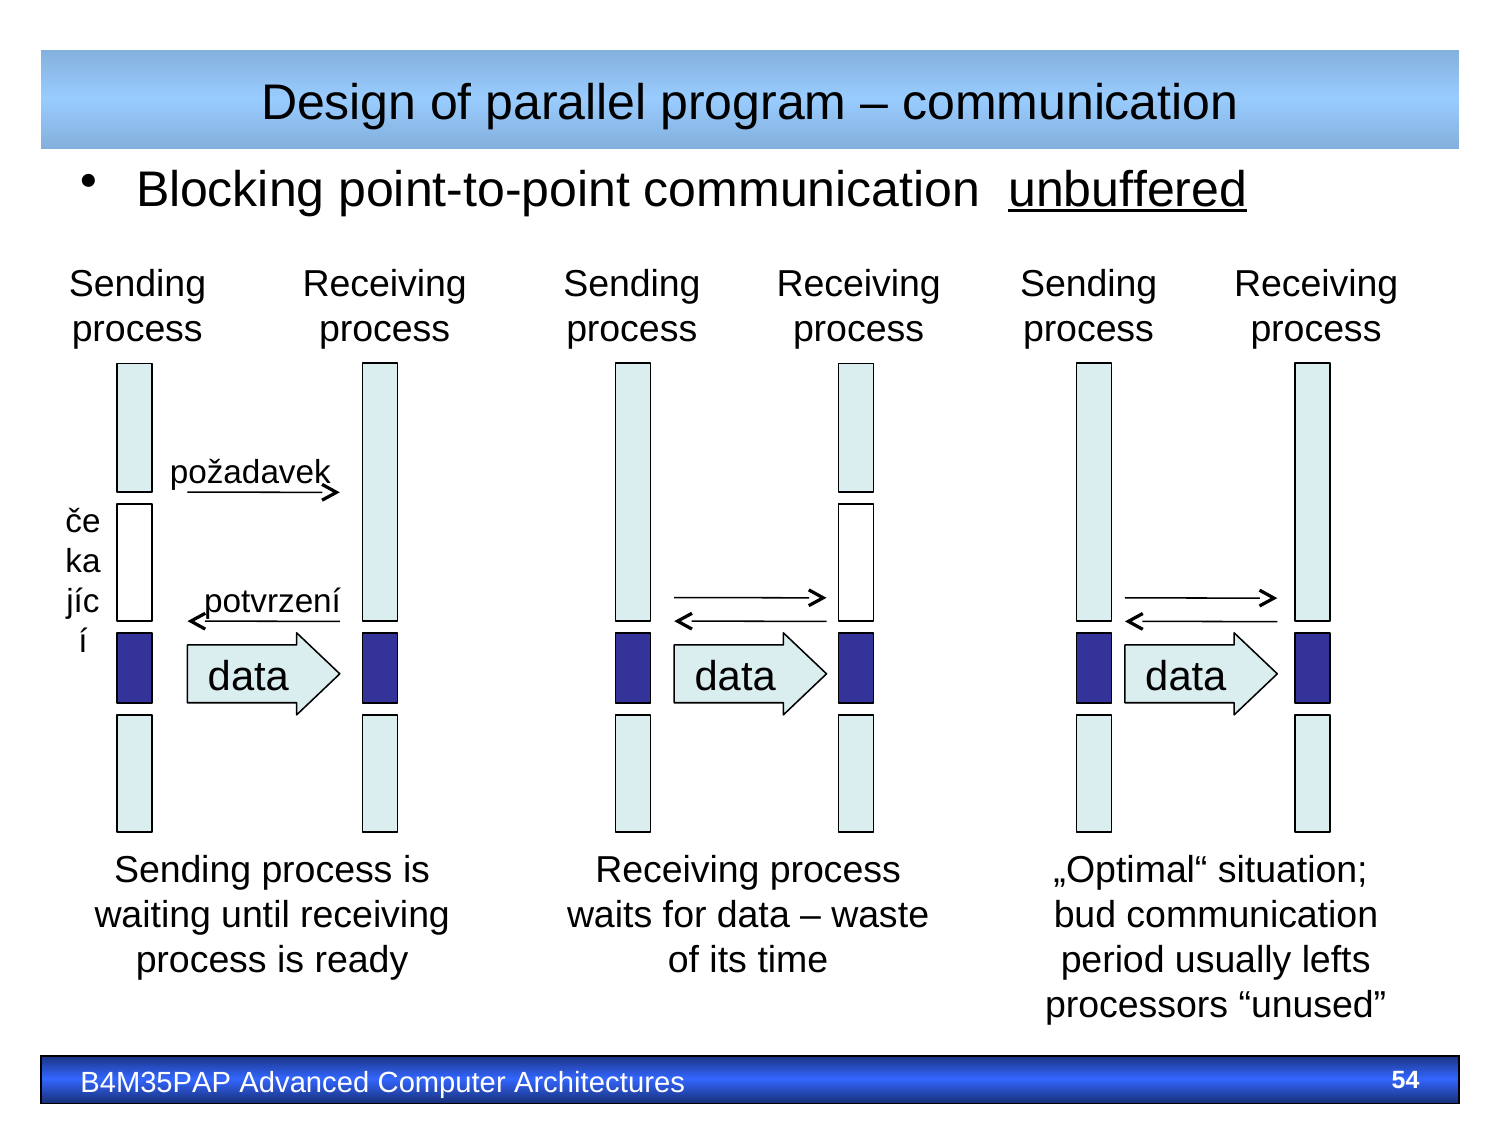

# Design of parallel program – communication
Blocking point-to-point communication unbuffered
Sending process
Receiving process
Sending process
Receiving process
Sending process
Receiving process
požadavek
čekající
potvrzení
data
data
data
Sending process is waiting until receiving process is ready
Receiving process waits for data – waste of its time
„Optimal“ situation;
bud communication period usually lefts processors “unused”